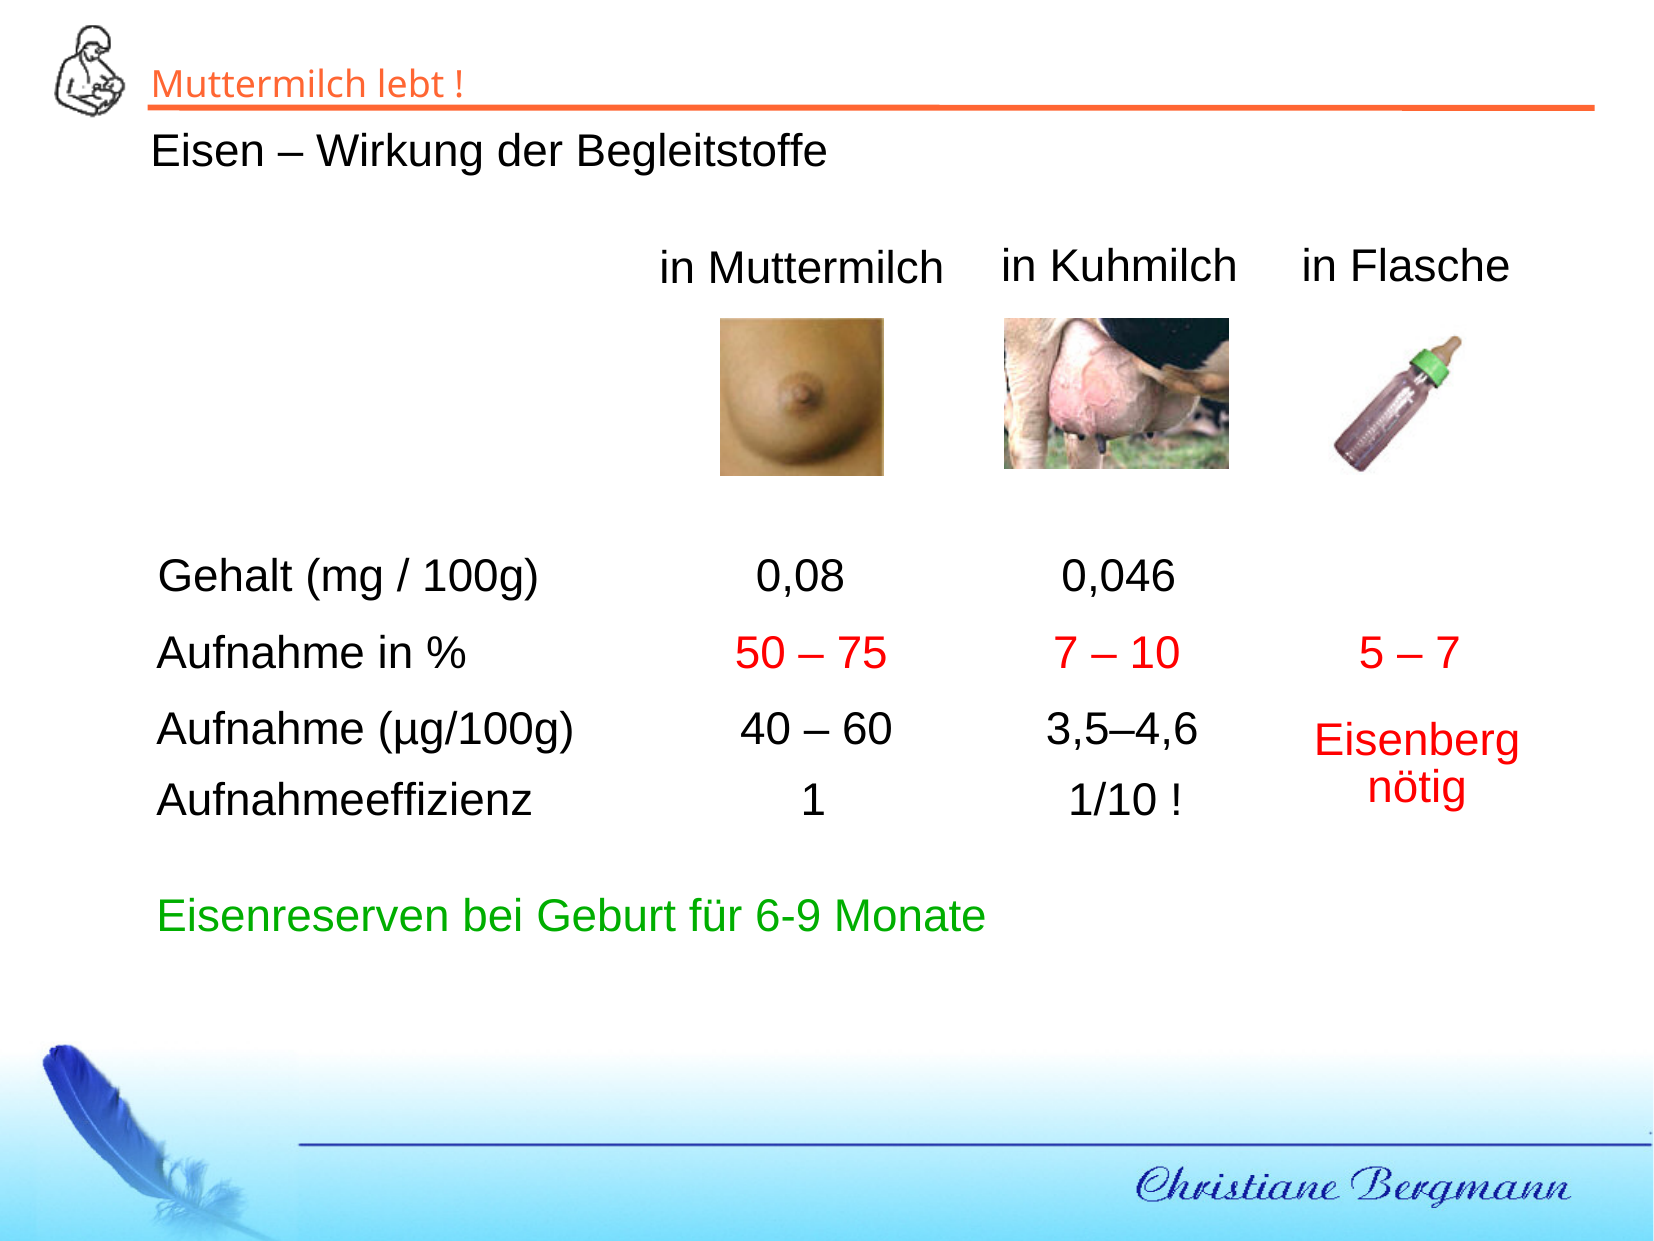

Muttermilch lebt !
Eisen – Wirkung der Begleitstoffe
in Kuhmilch in Flasche
in Muttermilch
Gehalt (mg / 100g) 0,08 0,046
Aufnahme in % 50 – 75 7 – 10 5 – 7
Aufnahme (µg/100g) 40 – 60 3,5–4,6
Eisenberg
nötig
Aufnahmeeffizienz 1 1/10 !
Eisenreserven bei Geburt für 6-9 Monate